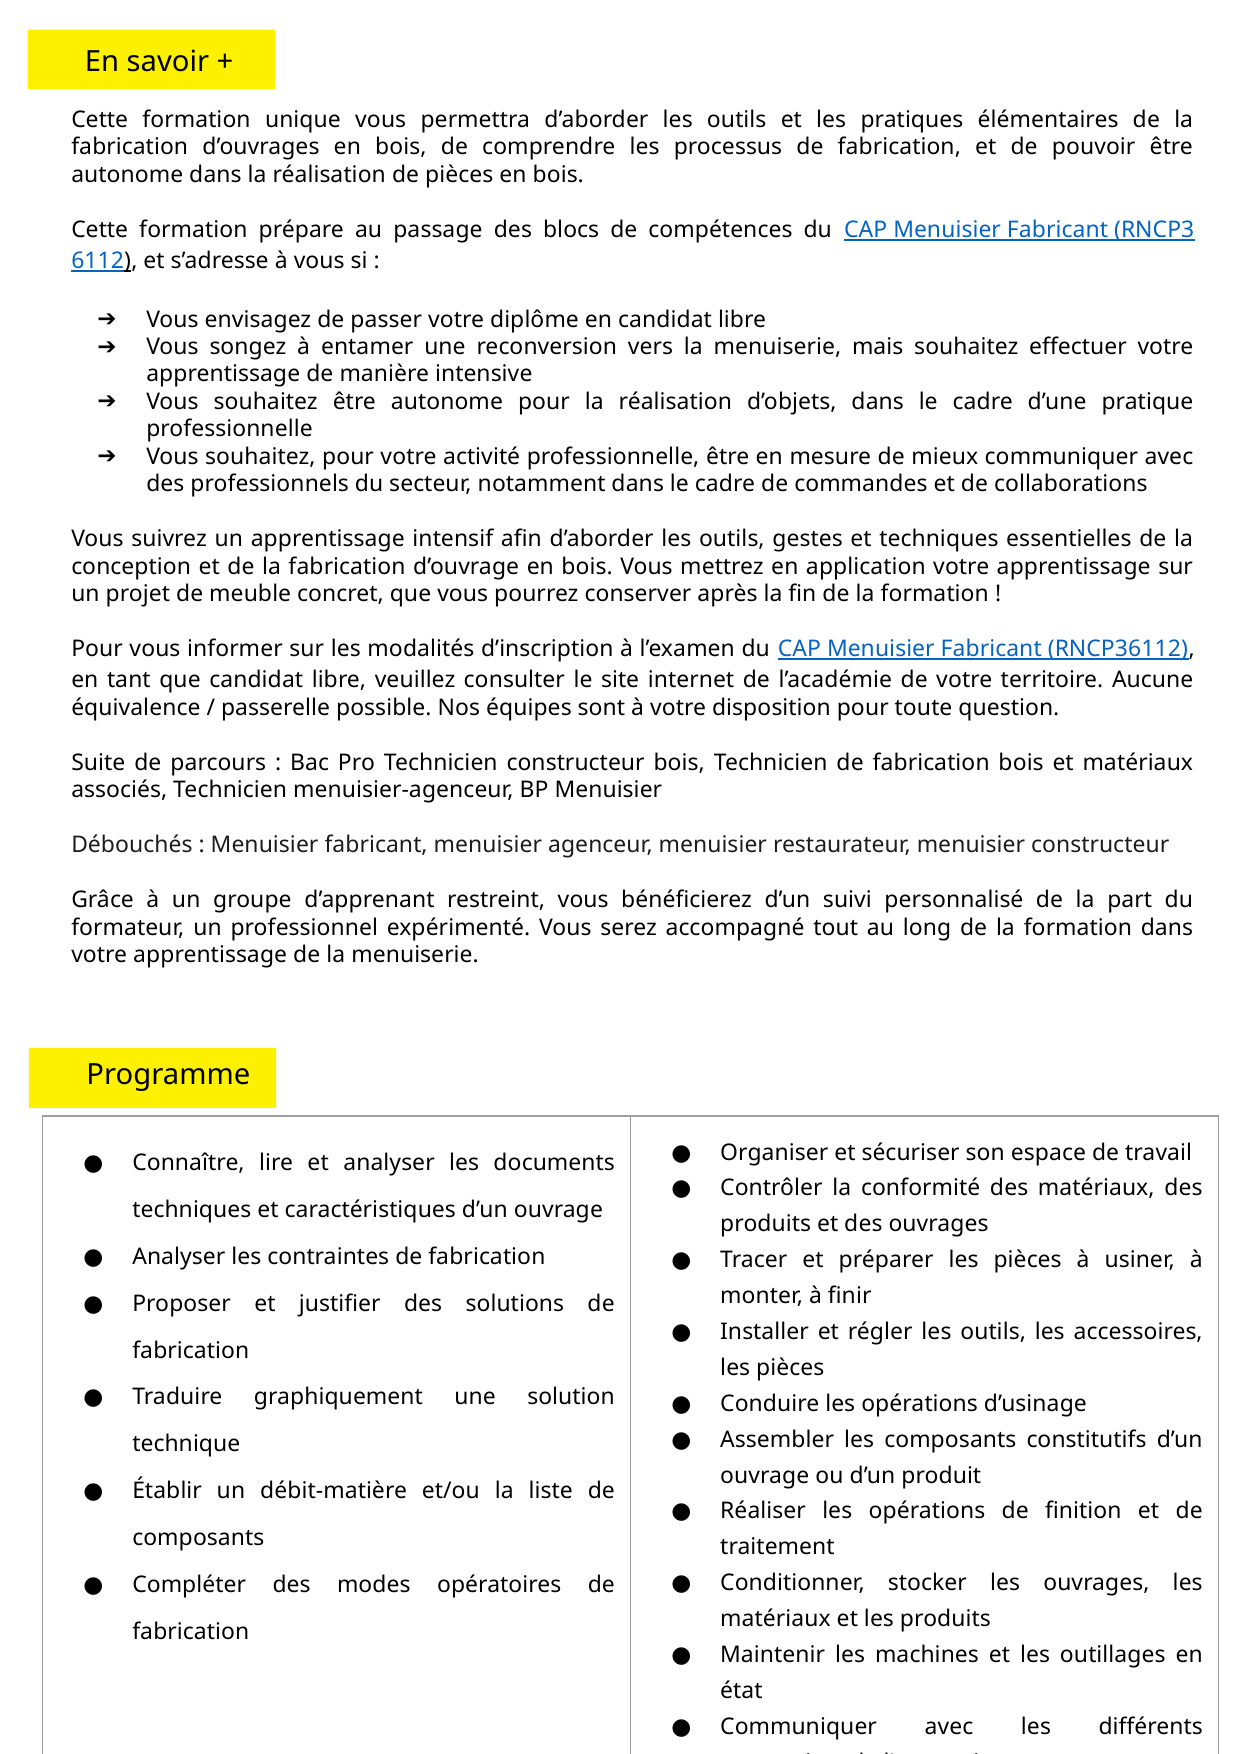

En savoir +
Cette formation unique vous permettra d’aborder les outils et les pratiques élémentaires de la fabrication d’ouvrages en bois, de comprendre les processus de fabrication, et de pouvoir être autonome dans la réalisation de pièces en bois.
Cette formation prépare au passage des blocs de compétences du CAP Menuisier Fabricant (RNCP36112), et s’adresse à vous si :
Vous envisagez de passer votre diplôme en candidat libre
Vous songez à entamer une reconversion vers la menuiserie, mais souhaitez effectuer votre apprentissage de manière intensive
Vous souhaitez être autonome pour la réalisation d’objets, dans le cadre d’une pratique professionnelle
Vous souhaitez, pour votre activité professionnelle, être en mesure de mieux communiquer avec des professionnels du secteur, notamment dans le cadre de commandes et de collaborations
Vous suivrez un apprentissage intensif afin d’aborder les outils, gestes et techniques essentielles de la conception et de la fabrication d’ouvrage en bois. Vous mettrez en application votre apprentissage sur un projet de meuble concret, que vous pourrez conserver après la fin de la formation !
Pour vous informer sur les modalités d’inscription à l’examen du CAP Menuisier Fabricant (RNCP36112), en tant que candidat libre, veuillez consulter le site internet de l’académie de votre territoire. Aucune équivalence / passerelle possible. Nos équipes sont à votre disposition pour toute question.
Suite de parcours : Bac Pro Technicien constructeur bois, Technicien de fabrication bois et matériaux associés, Technicien menuisier-agenceur, BP Menuisier
Débouchés : Menuisier fabricant, menuisier agenceur, menuisier restaurateur, menuisier constructeur
Grâce à un groupe d’apprenant restreint, vous bénéficierez d’un suivi personnalisé de la part du formateur, un professionnel expérimenté. Vous serez accompagné tout au long de la formation dans votre apprentissage de la menuiserie.
Programme
| Connaître, lire et analyser les documents techniques et caractéristiques d’un ouvrage Analyser les contraintes de fabrication Proposer et justifier des solutions de fabrication Traduire graphiquement une solution technique Établir un débit-matière et/ou la liste de composants Compléter des modes opératoires de fabrication | Organiser et sécuriser son espace de travail Contrôler la conformité des matériaux, des produits et des ouvrages Tracer et préparer les pièces à usiner, à monter, à finir Installer et régler les outils, les accessoires, les pièces Conduire les opérations d’usinage Assembler les composants constitutifs d’un ouvrage ou d’un produit Réaliser les opérations de finition et de traitement Conditionner, stocker les ouvrages, les matériaux et les produits Maintenir les machines et les outillages en état Communiquer avec les différents partenaires de l’entreprise |
| --- | --- |